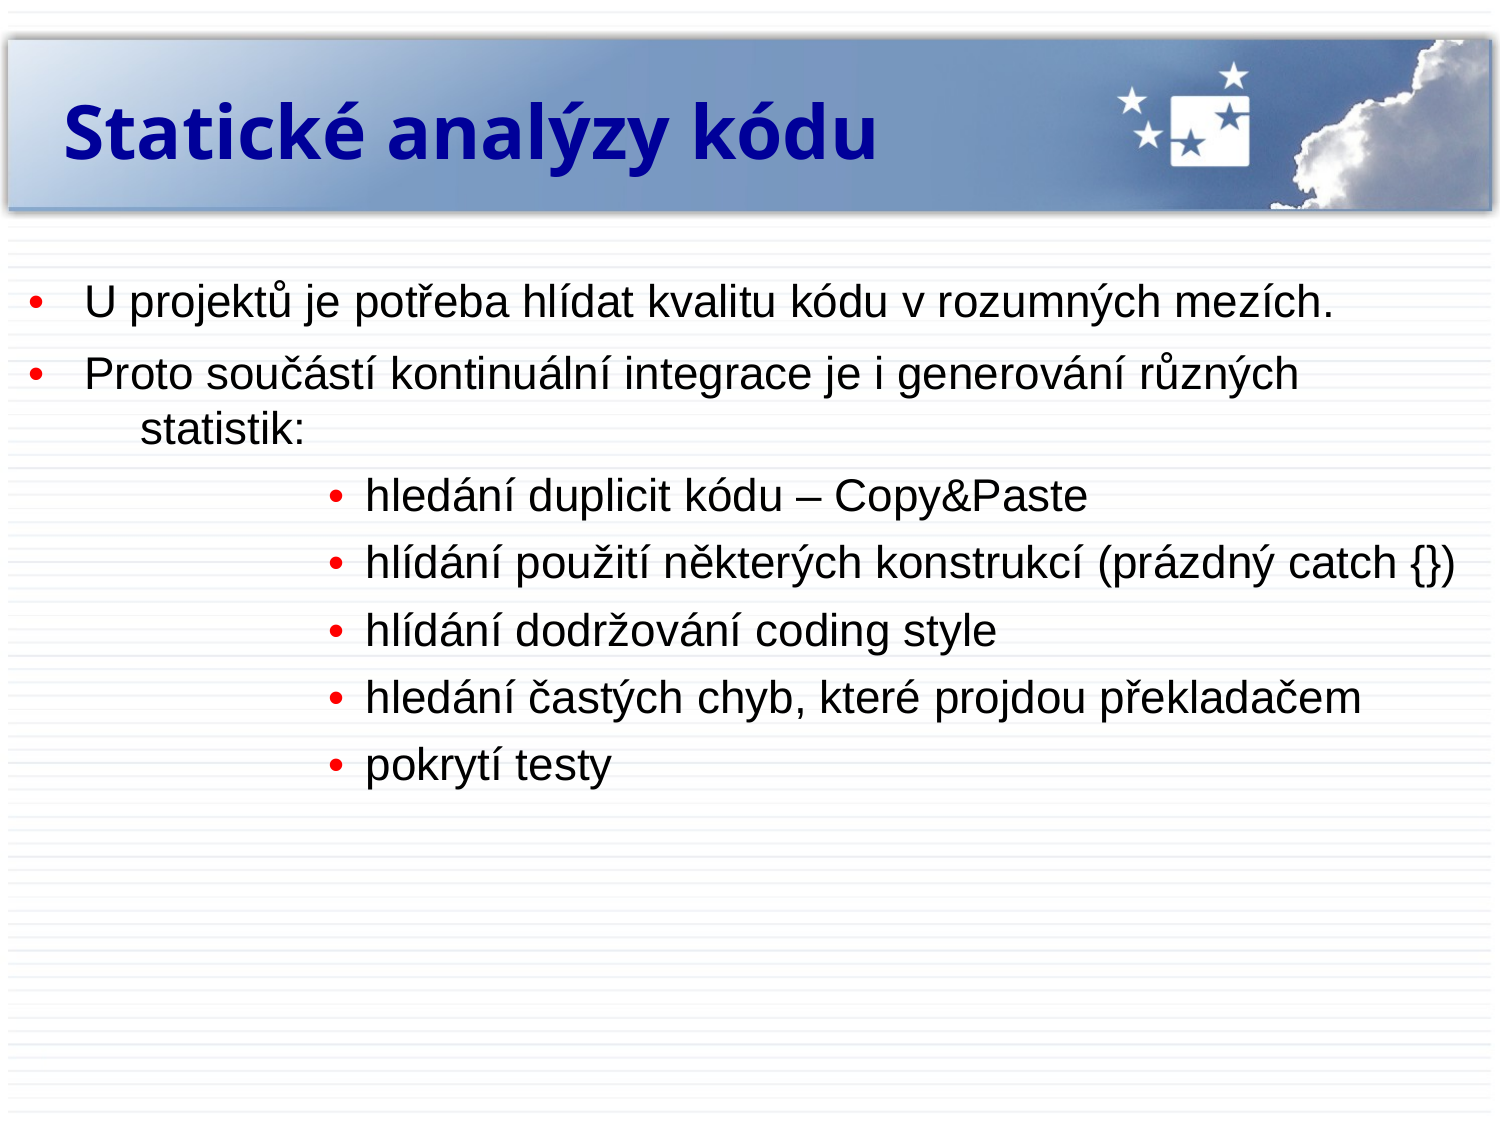

# Statické analýzy kódu
U projektů je potřeba hlídat kvalitu kódu v rozumných mezích.
Proto součástí kontinuální integrace je i generování různých statistik:
hledání duplicit kódu – Copy&Paste
hlídání použití některých konstrukcí (prázdný catch {})
hlídání dodržování coding style
hledání častých chyb, které projdou překladačem
pokrytí testy